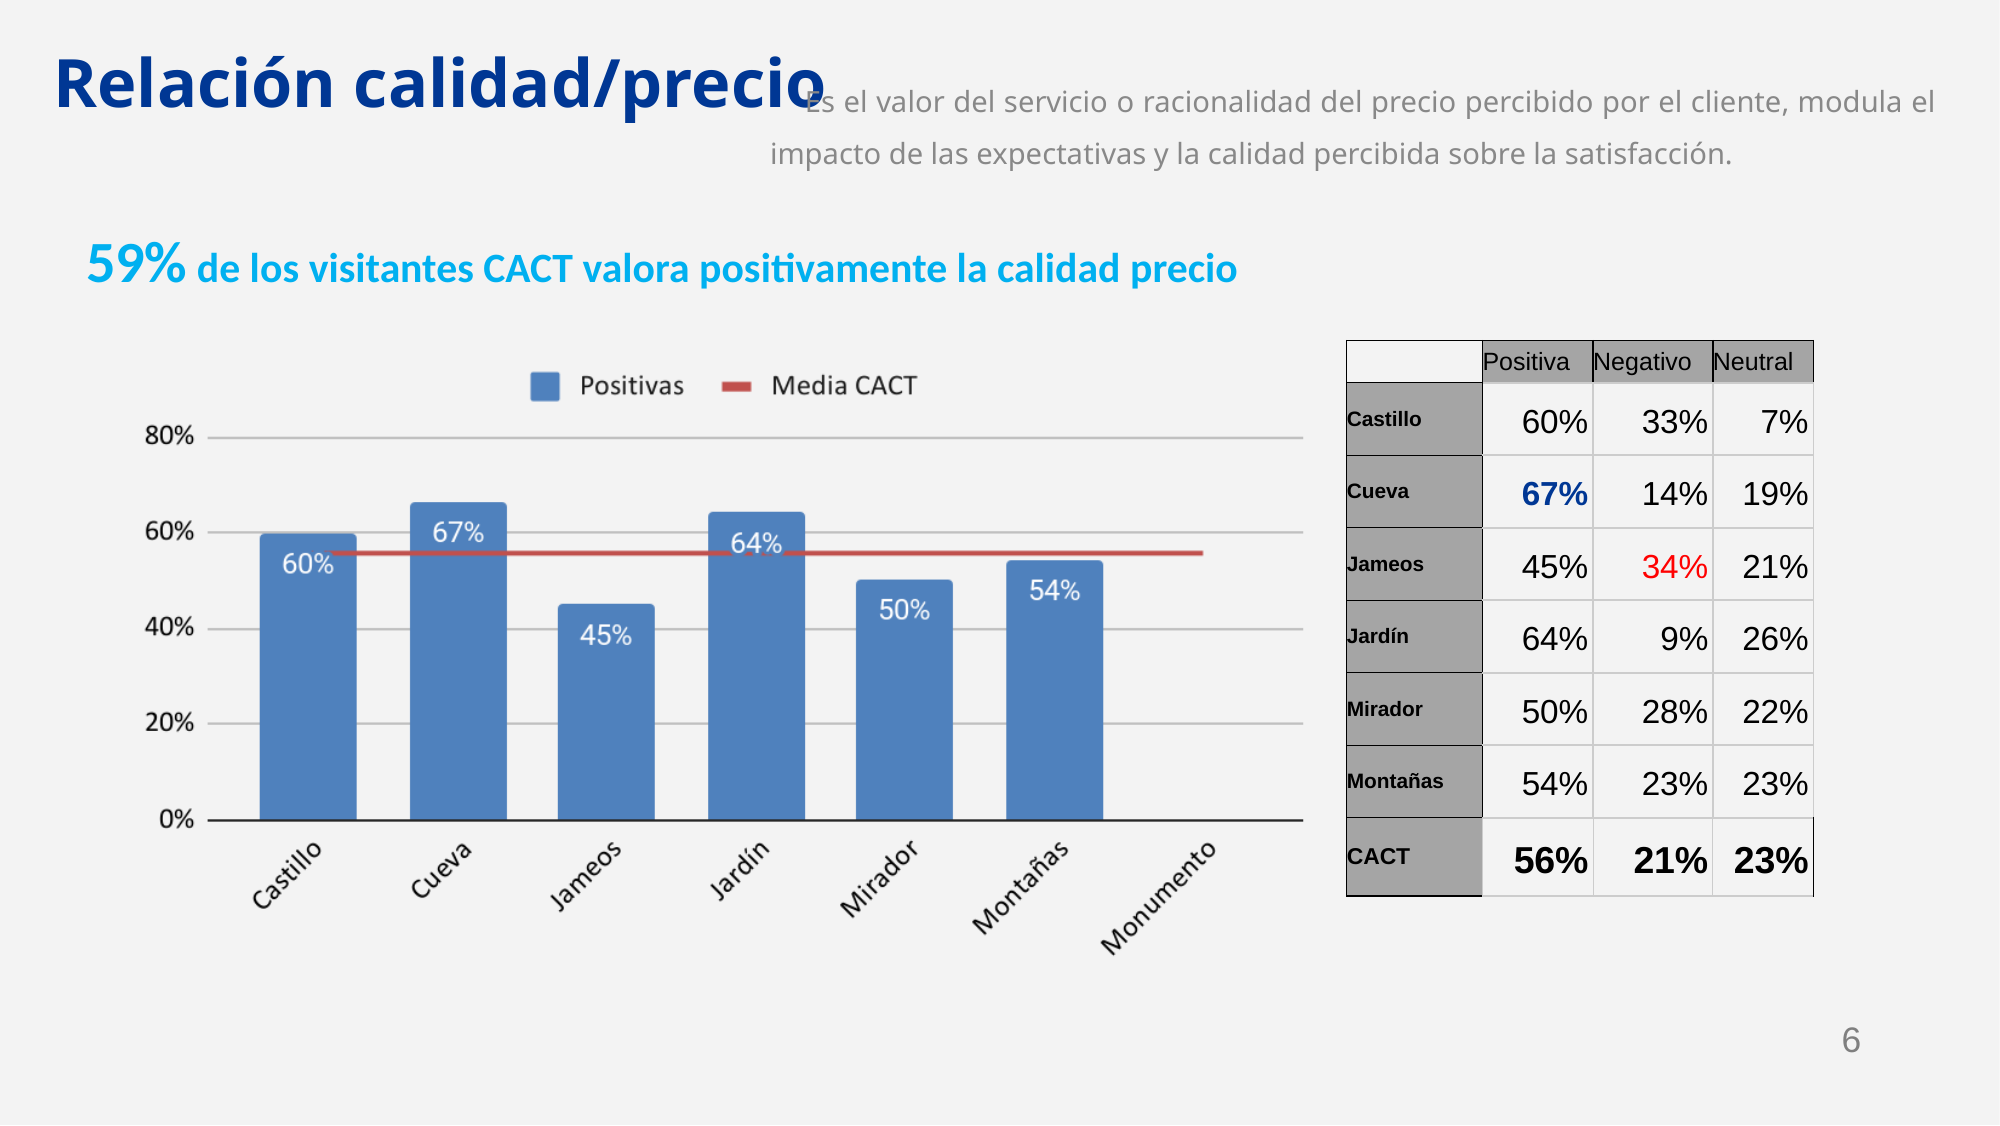

Relación calidad/precio
 Es el valor del servicio o racionalidad del precio percibido por el cliente, modula el impacto de las expectativas y la calidad percibida sobre la satisfacción.
59% de los visitantes CACT valora positivamente la calidad precio
| | Positiva | Negativo | Neutral |
| --- | --- | --- | --- |
| Castillo | 60% | 33% | 7% |
| Cueva | 67% | 14% | 19% |
| Jameos | 45% | 34% | 21% |
| Jardín | 64% | 9% | 26% |
| Mirador | 50% | 28% | 22% |
| Montañas | 54% | 23% | 23% |
| CACT | 56% | 21% | 23% |